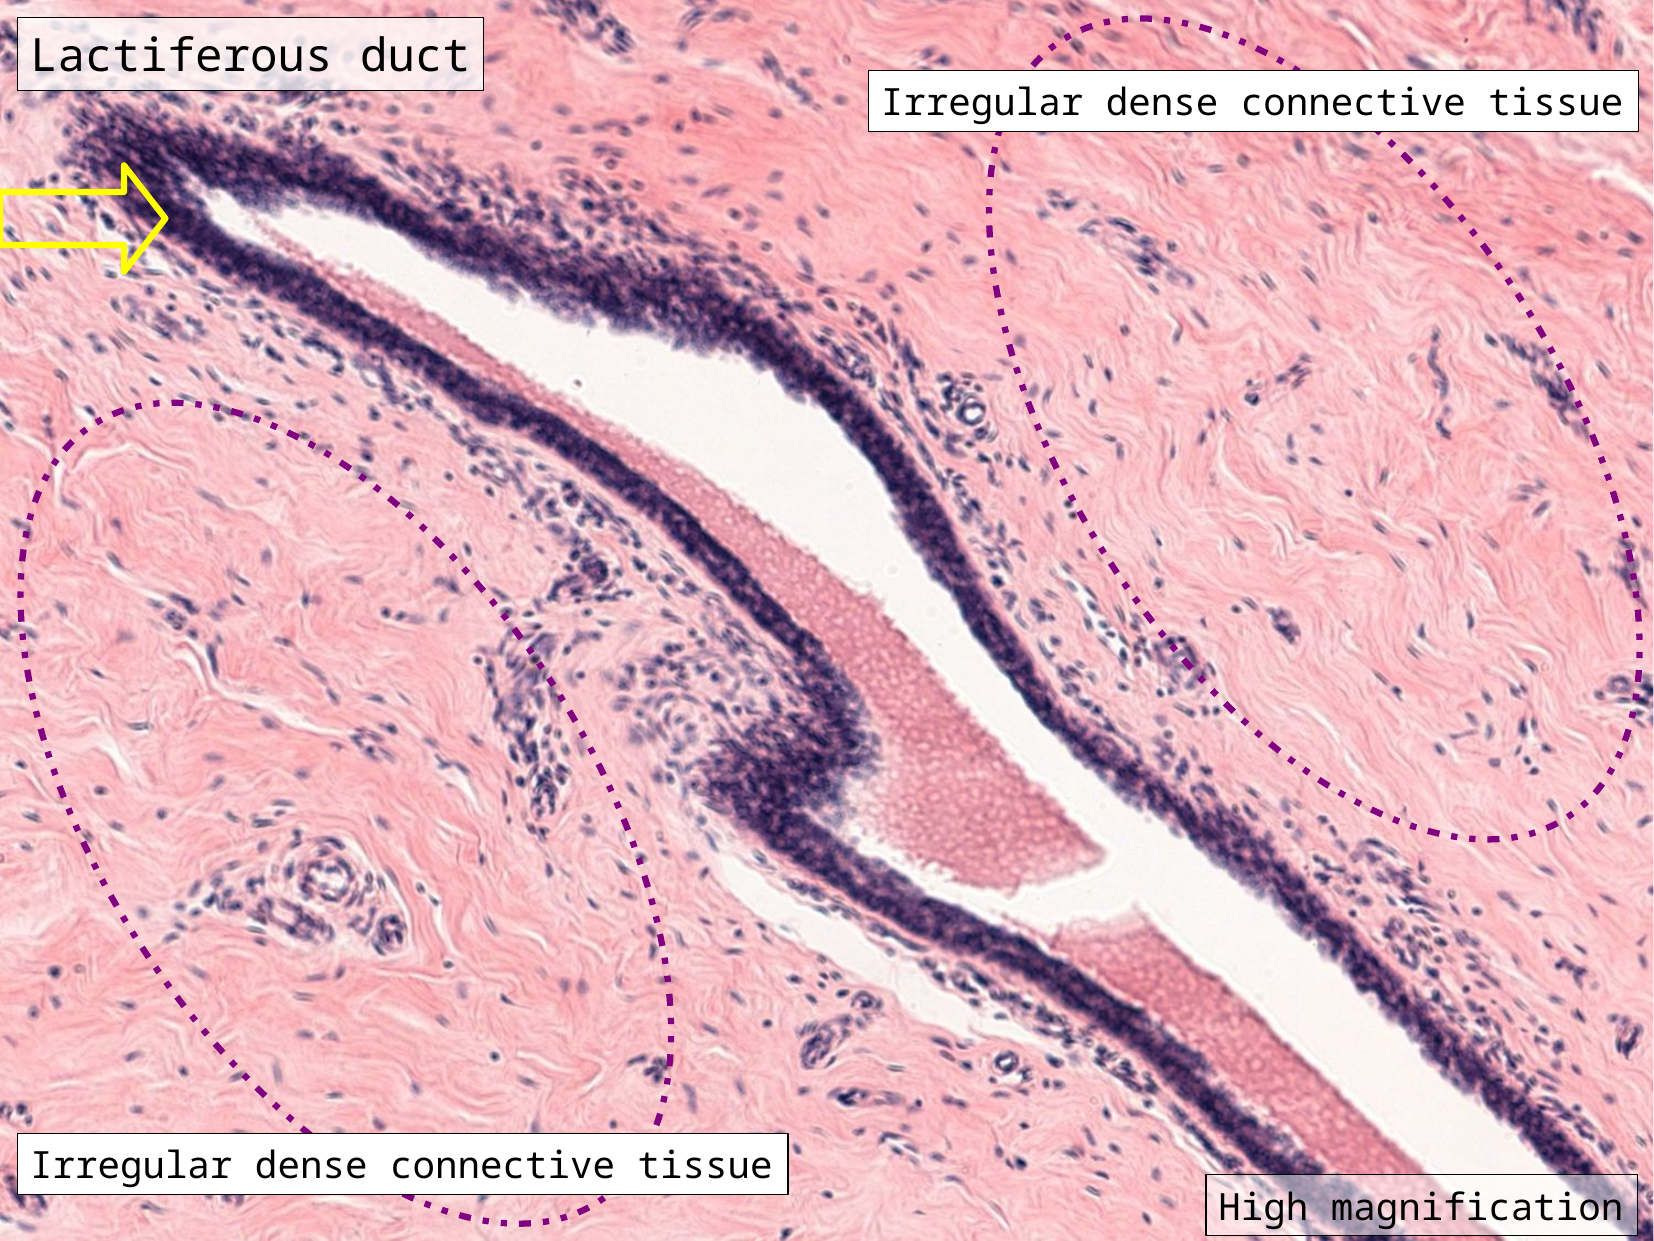

Lactiferous duct
Irregular dense connective tissue
Irregular dense connective tissue
High magnification